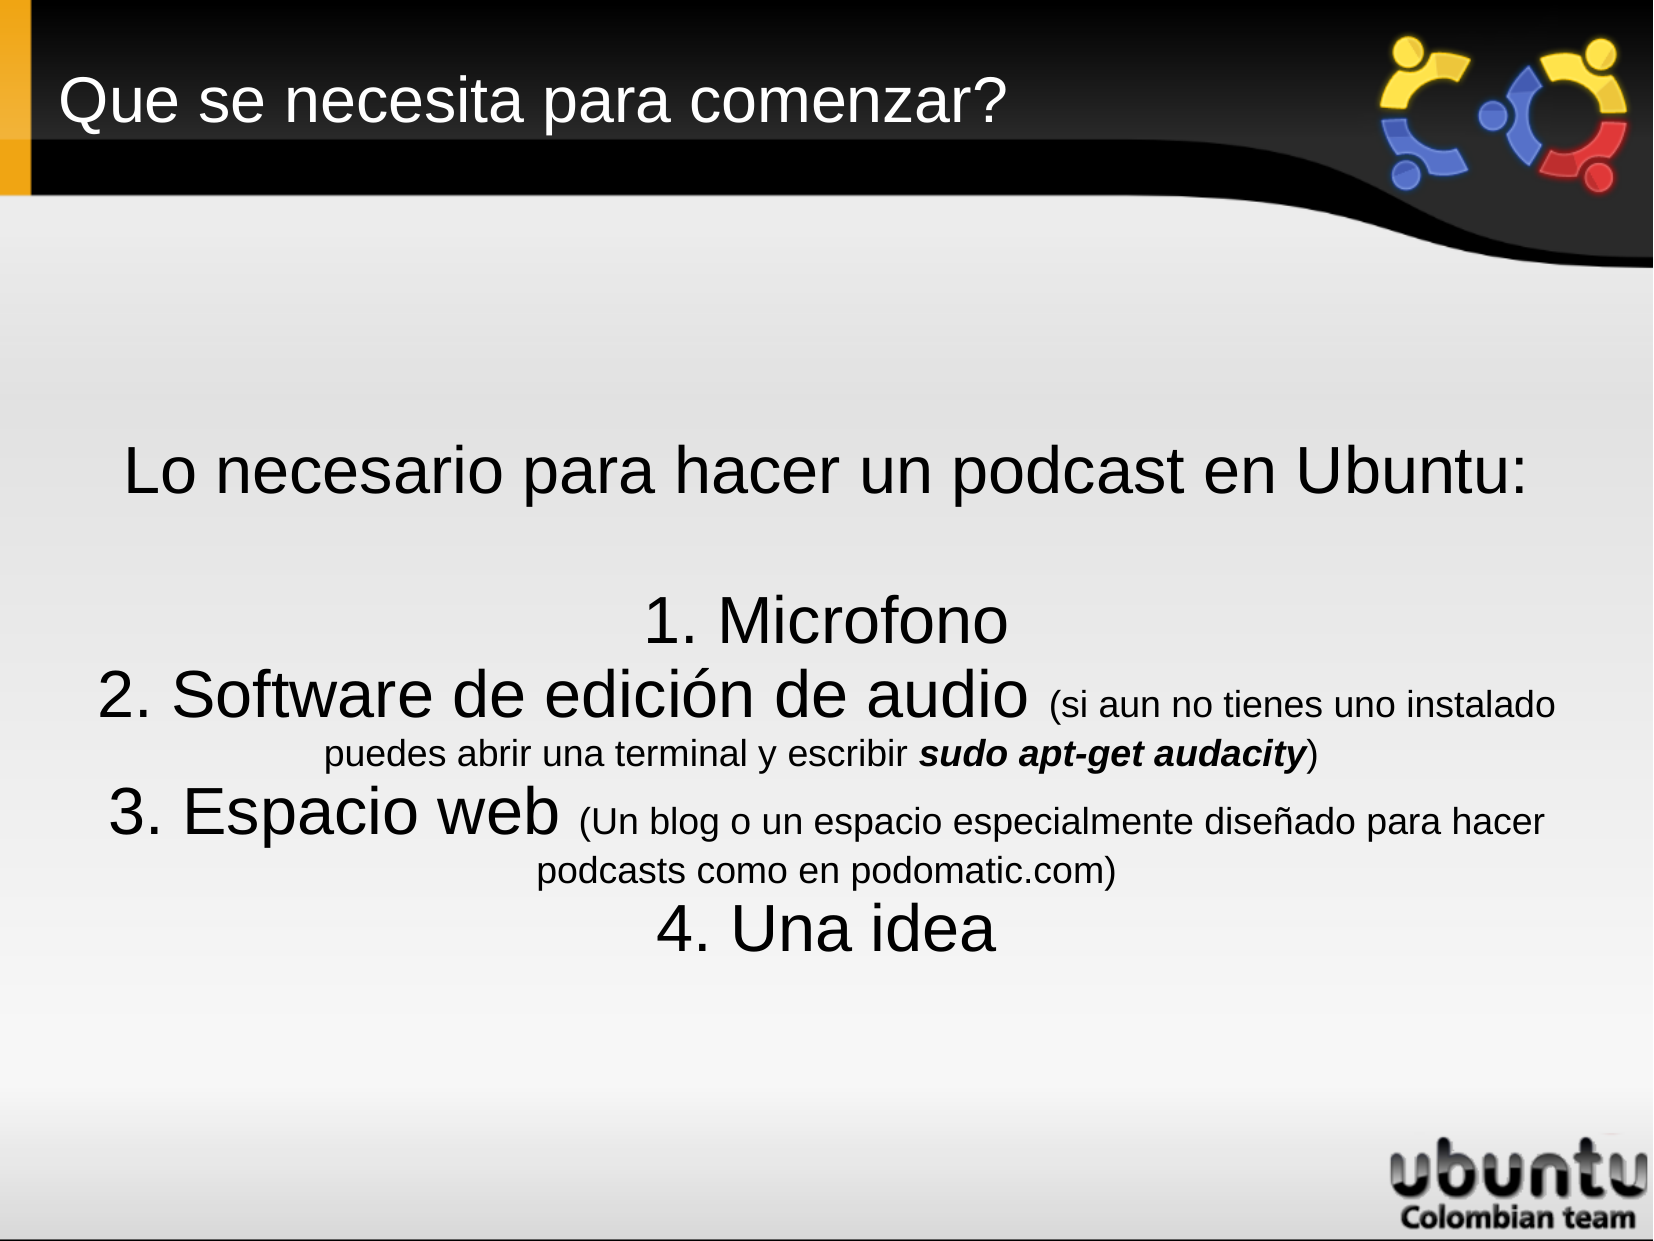

# Que se necesita para comenzar?
Lo necesario para hacer un podcast en Ubuntu:
1. Microfono
2. Software de edición de audio (si aun no tienes uno instalado puedes abrir una terminal y escribir sudo apt-get audacity)
3. Espacio web (Un blog o un espacio especialmente diseñado para hacer podcasts como en podomatic.com)
4. Una idea